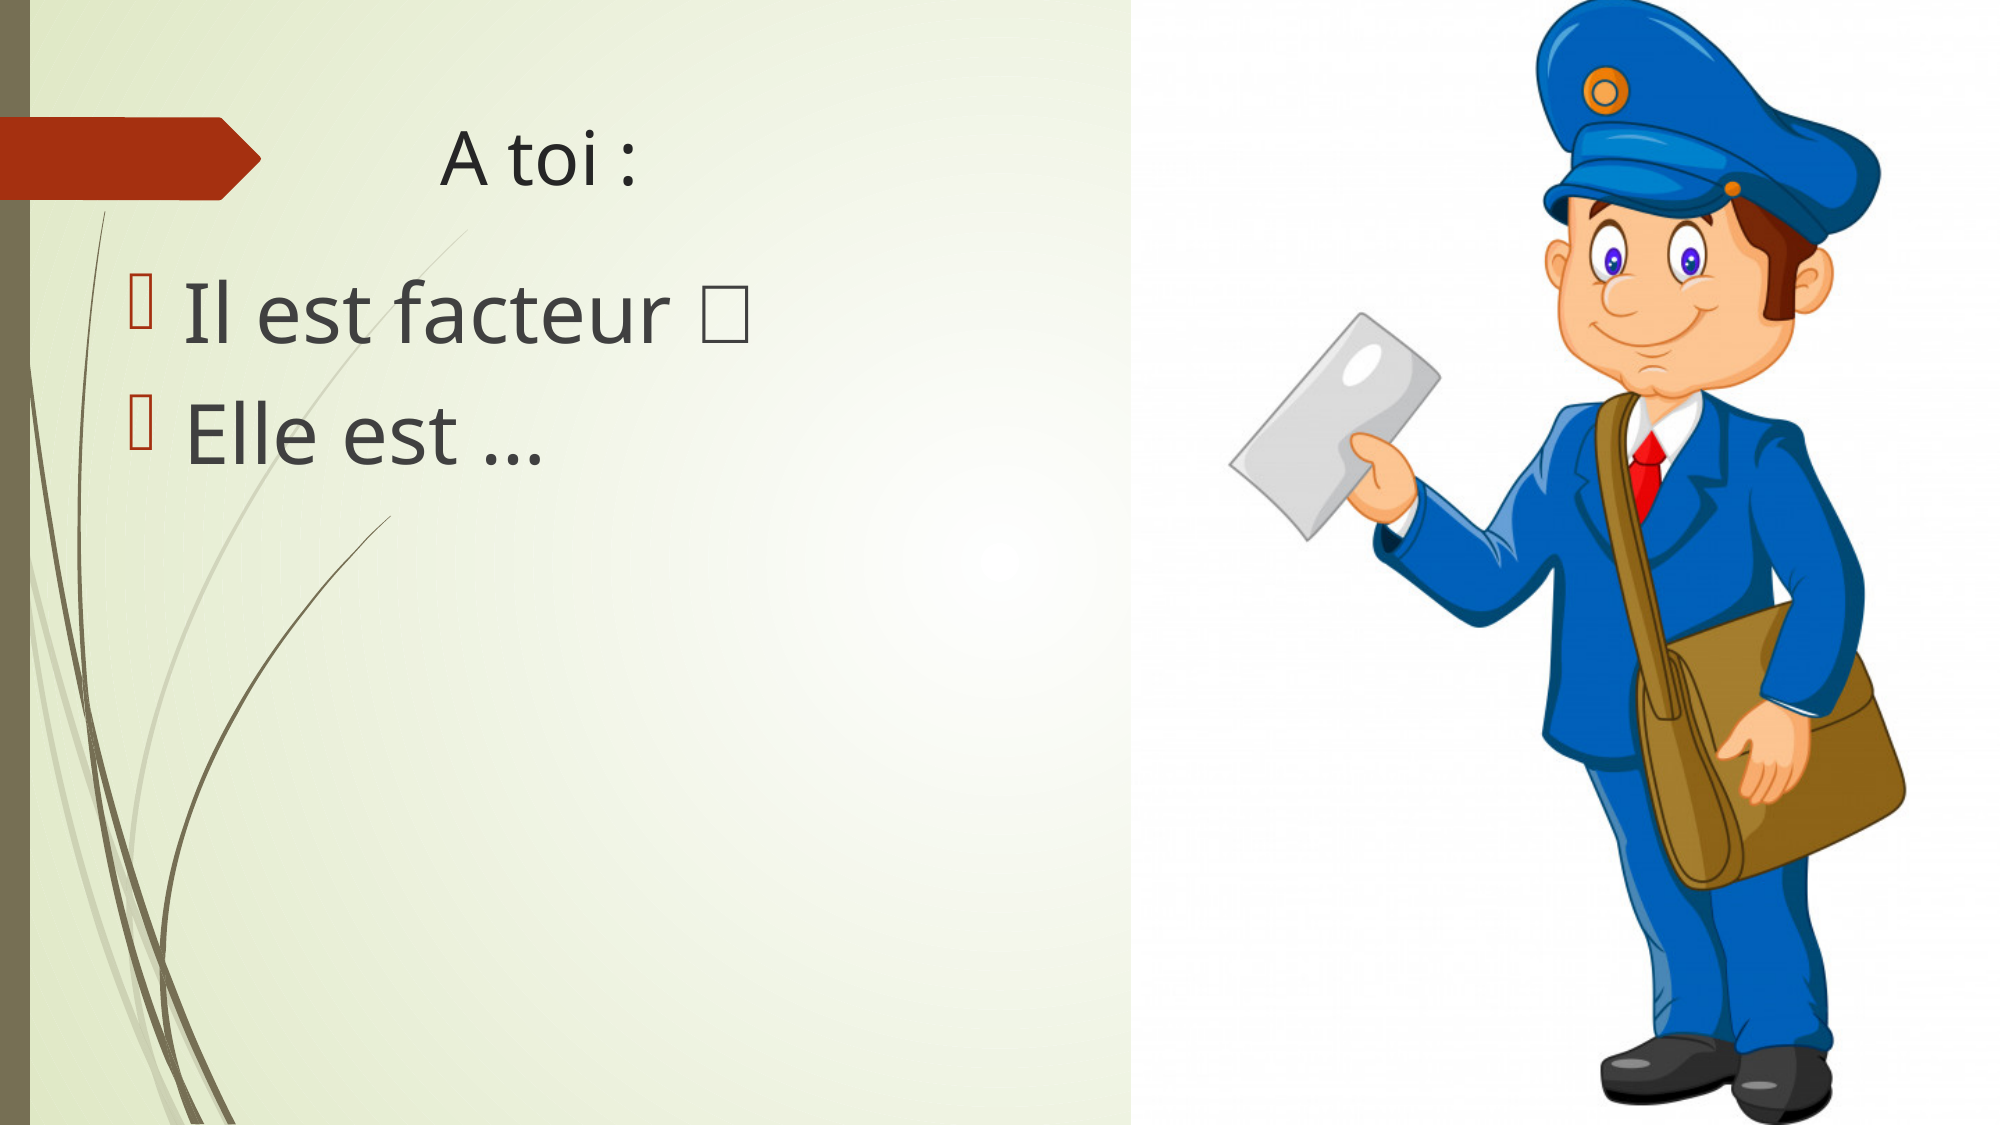

# A toi :
Il est facteur 
Elle est …